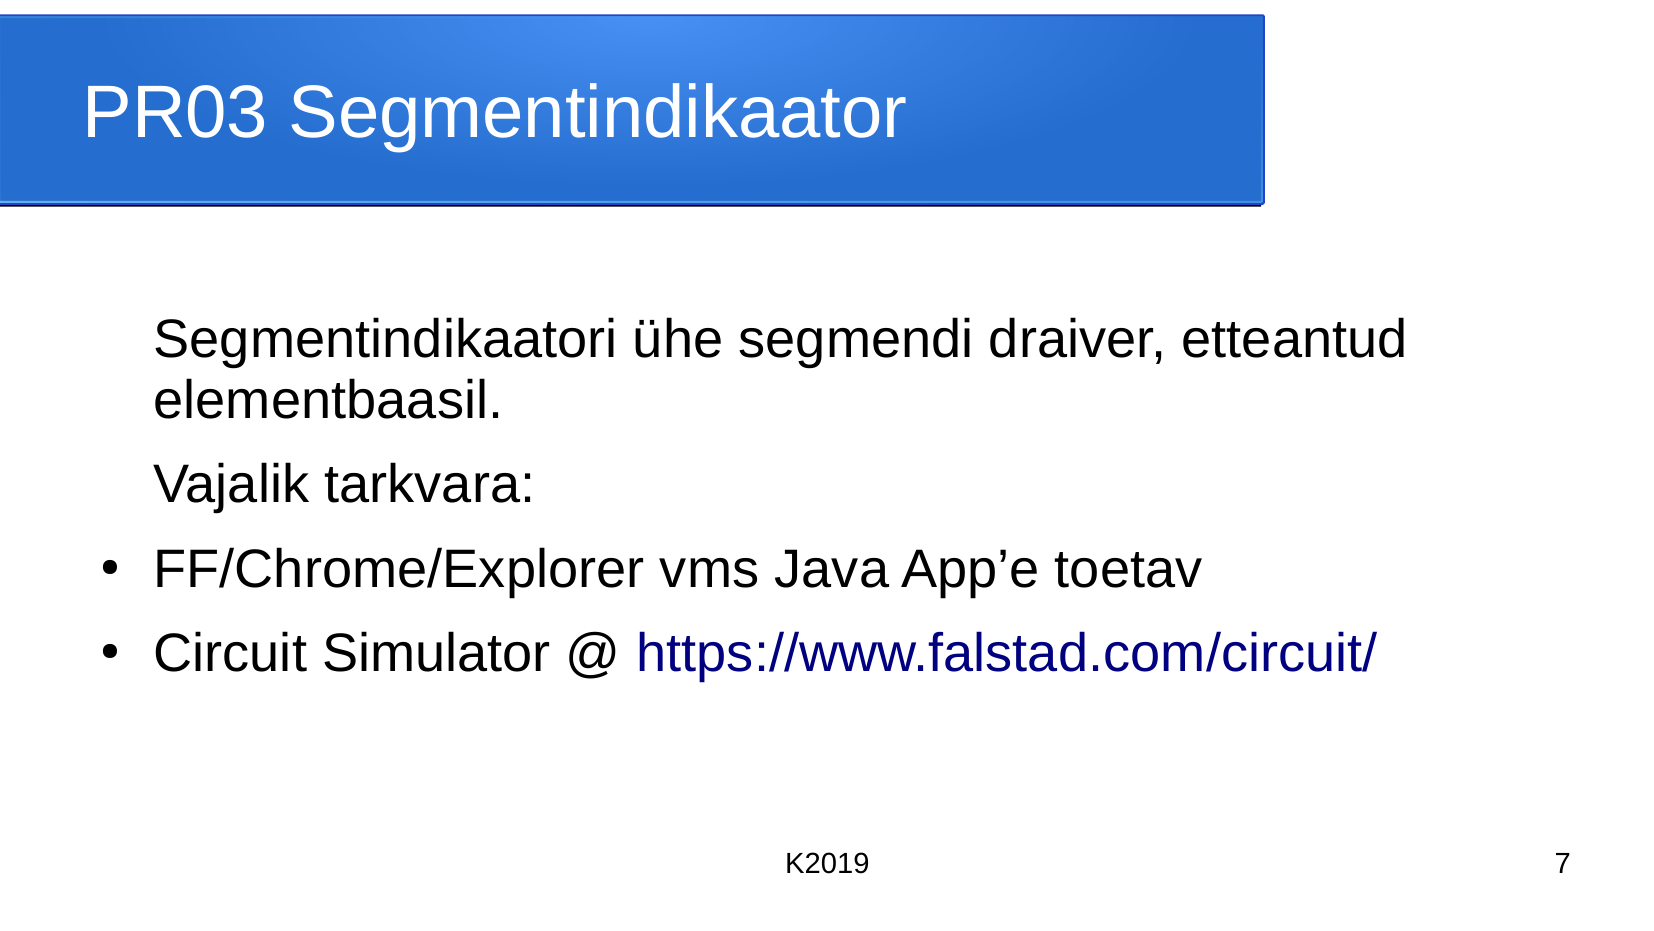

# PR03 Segmentindikaator
Segmentindikaatori ühe segmendi draiver, etteantud elementbaasil.
Vajalik tarkvara:
FF/Chrome/Explorer vms Java App’e toetav
Circuit Simulator @ https://www.falstad.com/circuit/
K2019
7